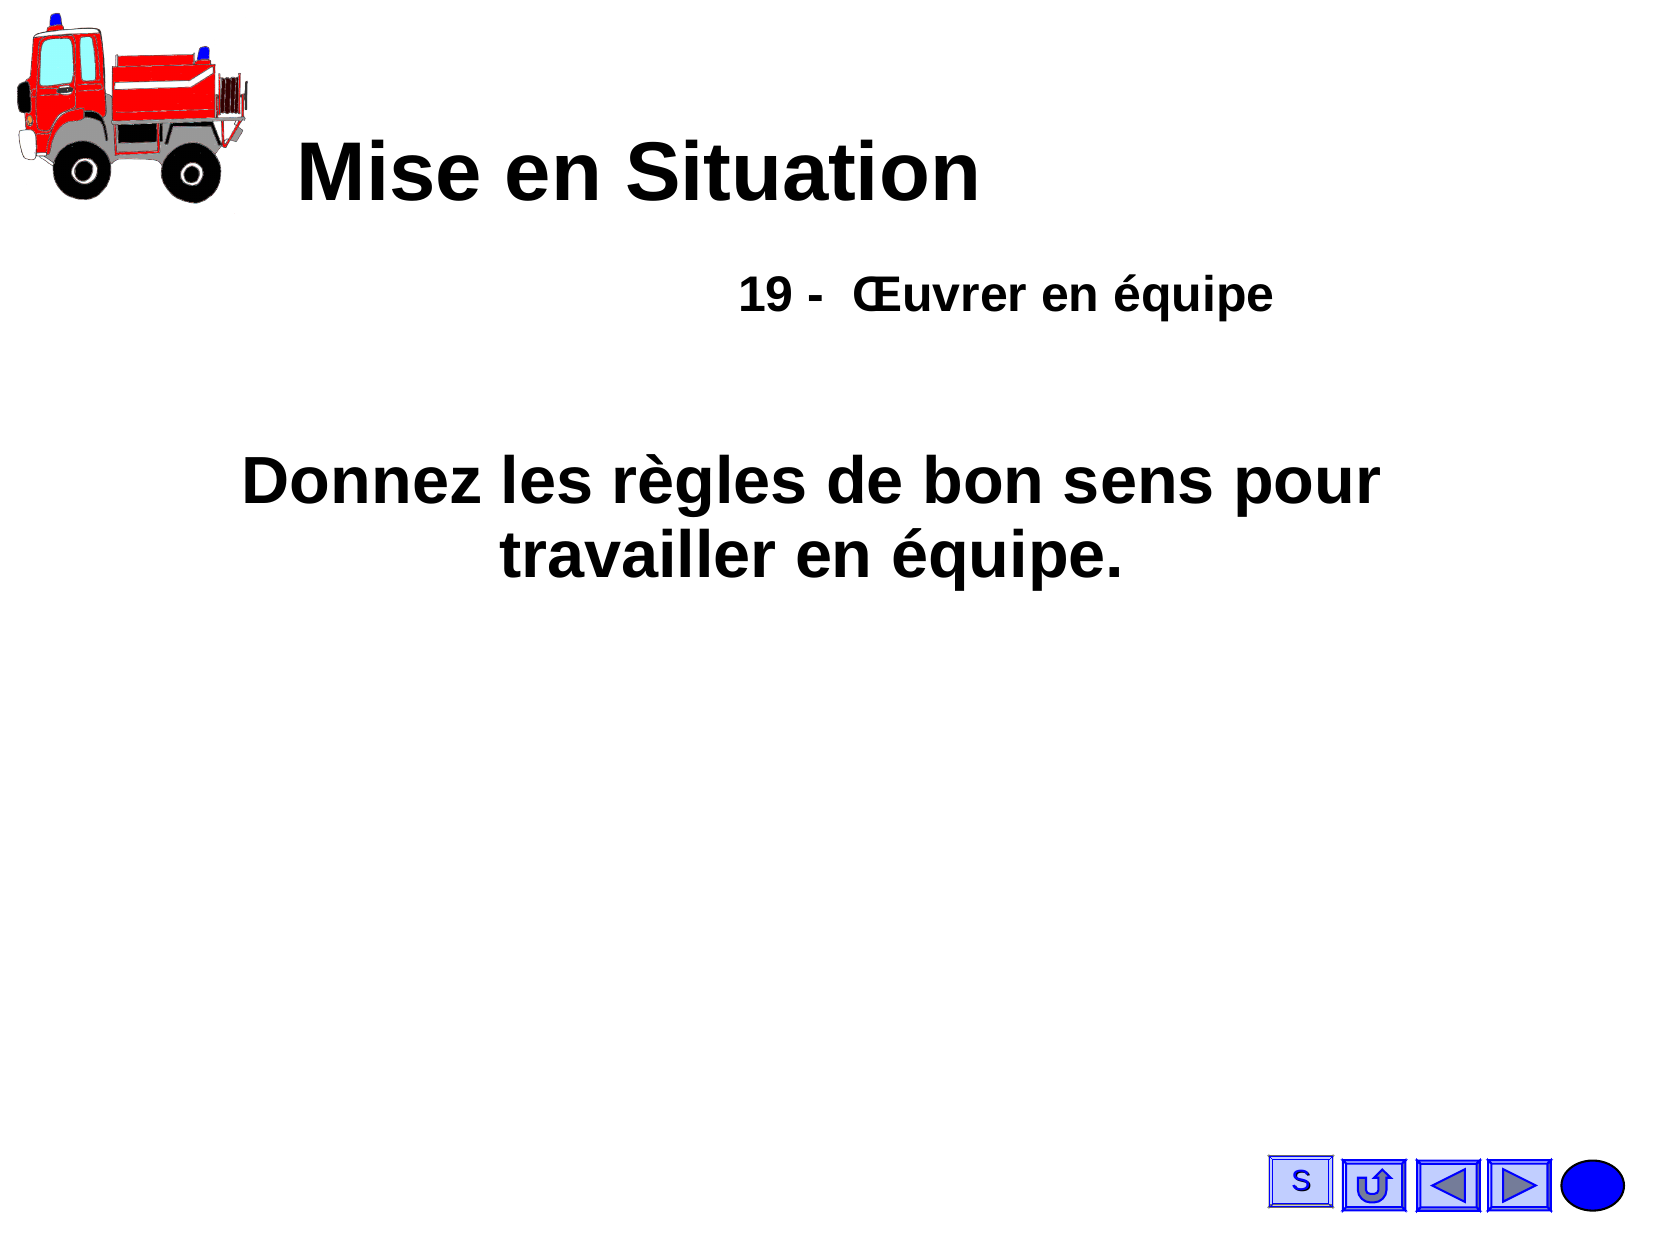

Mise en Situation
19 -  Œuvrer en équipe
# Donnez les règles de bon sens pour travailler en équipe.